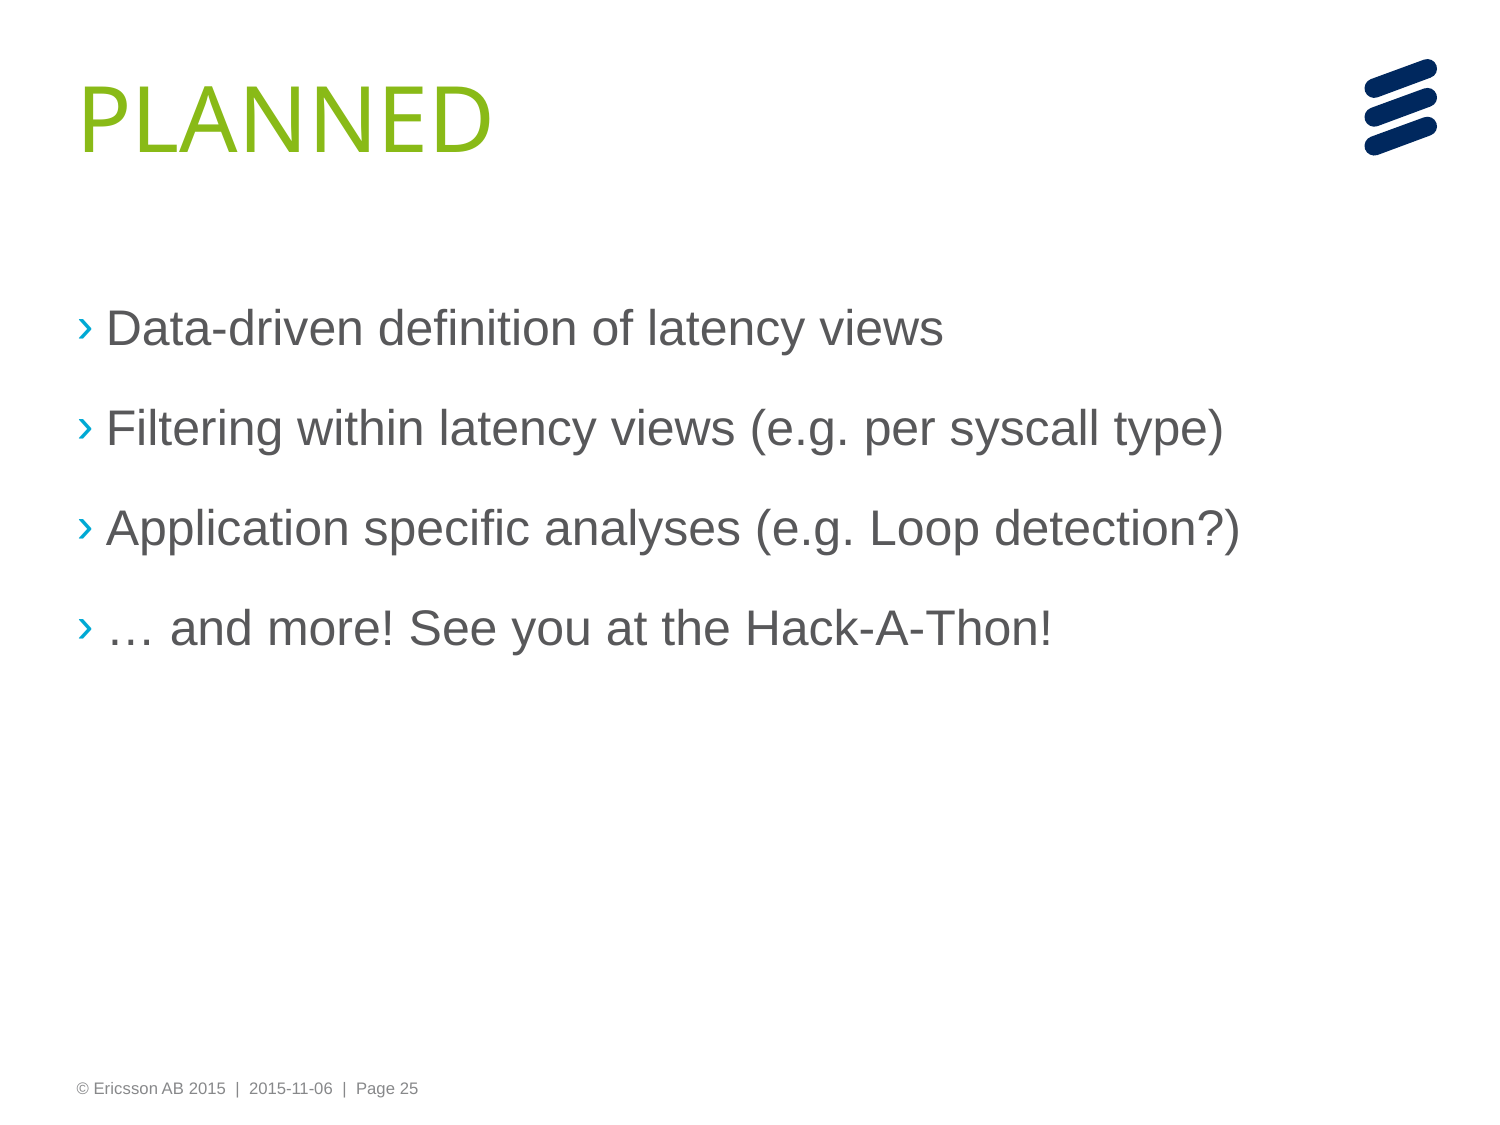

PLANNED
# Data-driven definition of latency views
Filtering within latency views (e.g. per syscall type)
Application specific analyses (e.g. Loop detection?)
… and more! See you at the Hack-A-Thon!